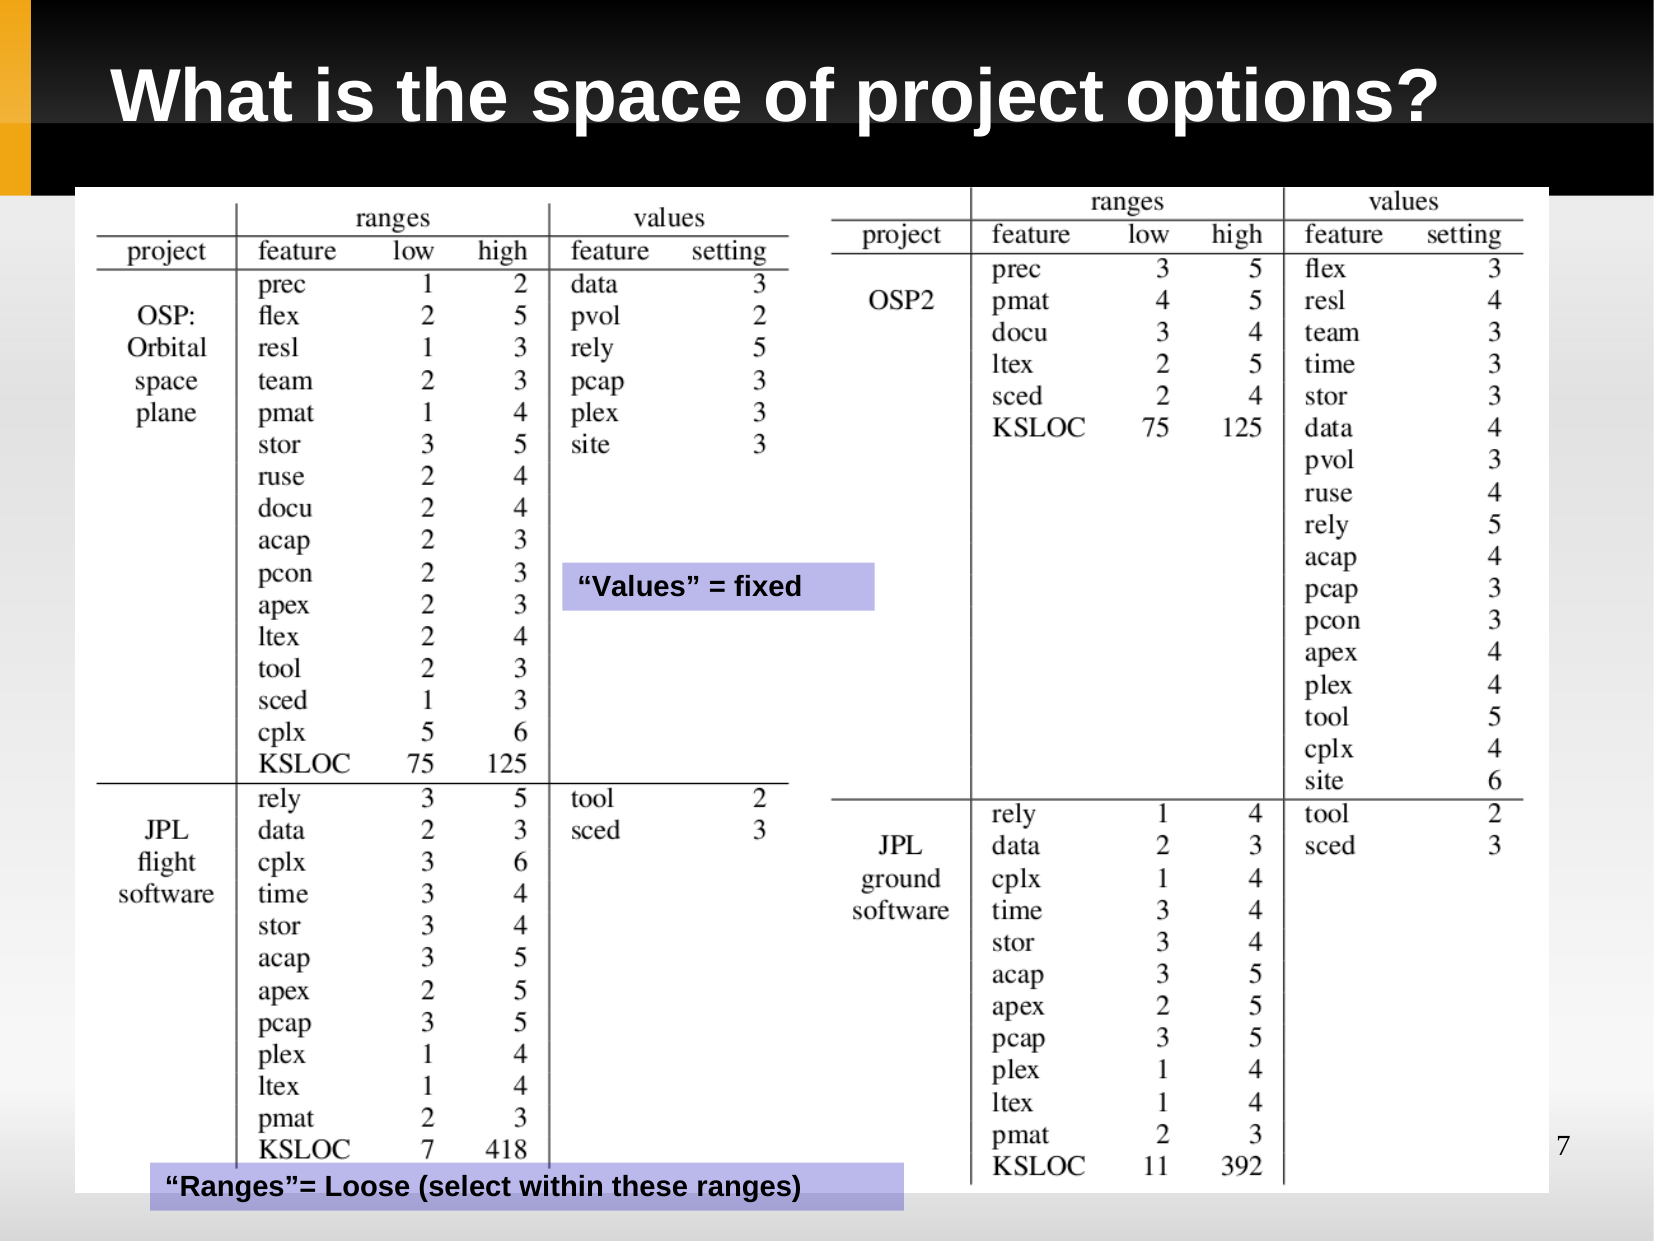

# What is the space of project options?
“Values” = fixed
7
“Ranges”= Loose (select within these ranges)